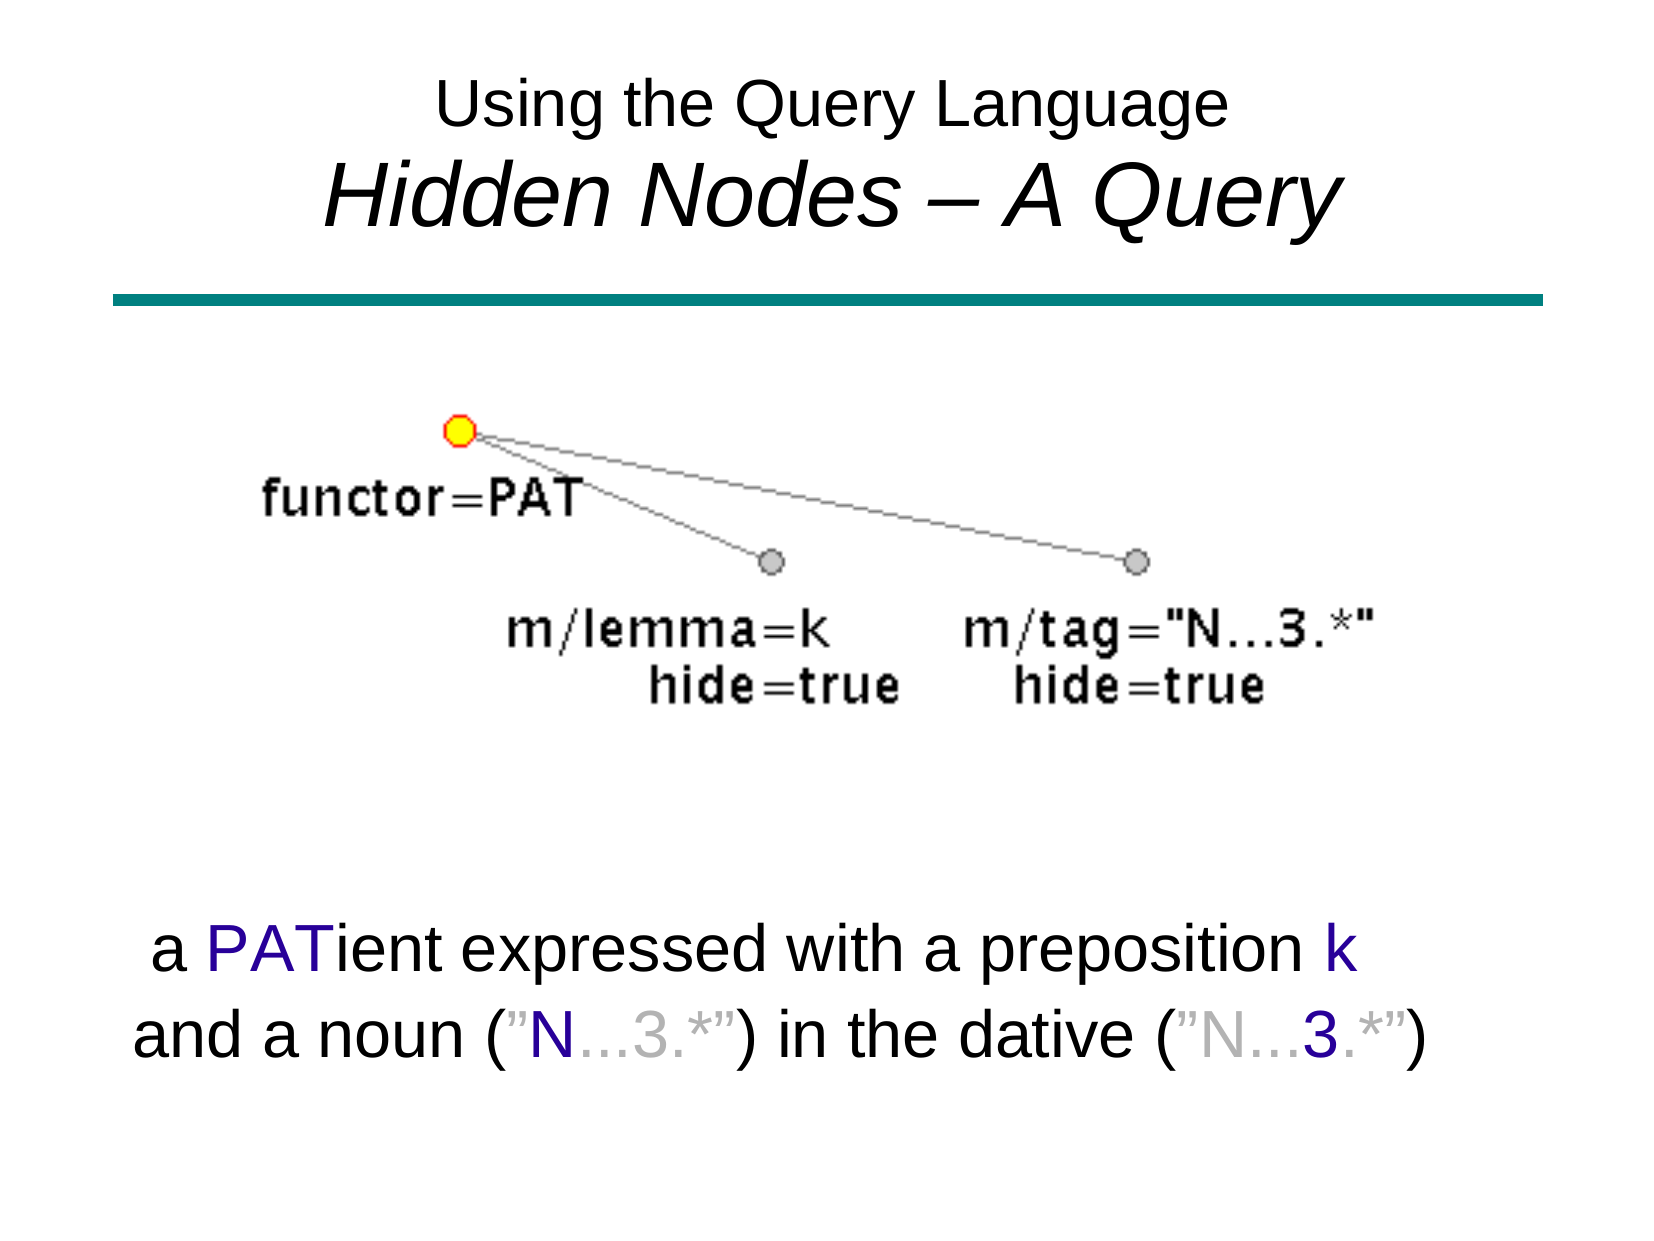

# Using the Query Language Hidden Nodes – A Query
 a PATient expressed with a preposition k
and a noun (”N...3.*”) in the dative (”N...3.*”)